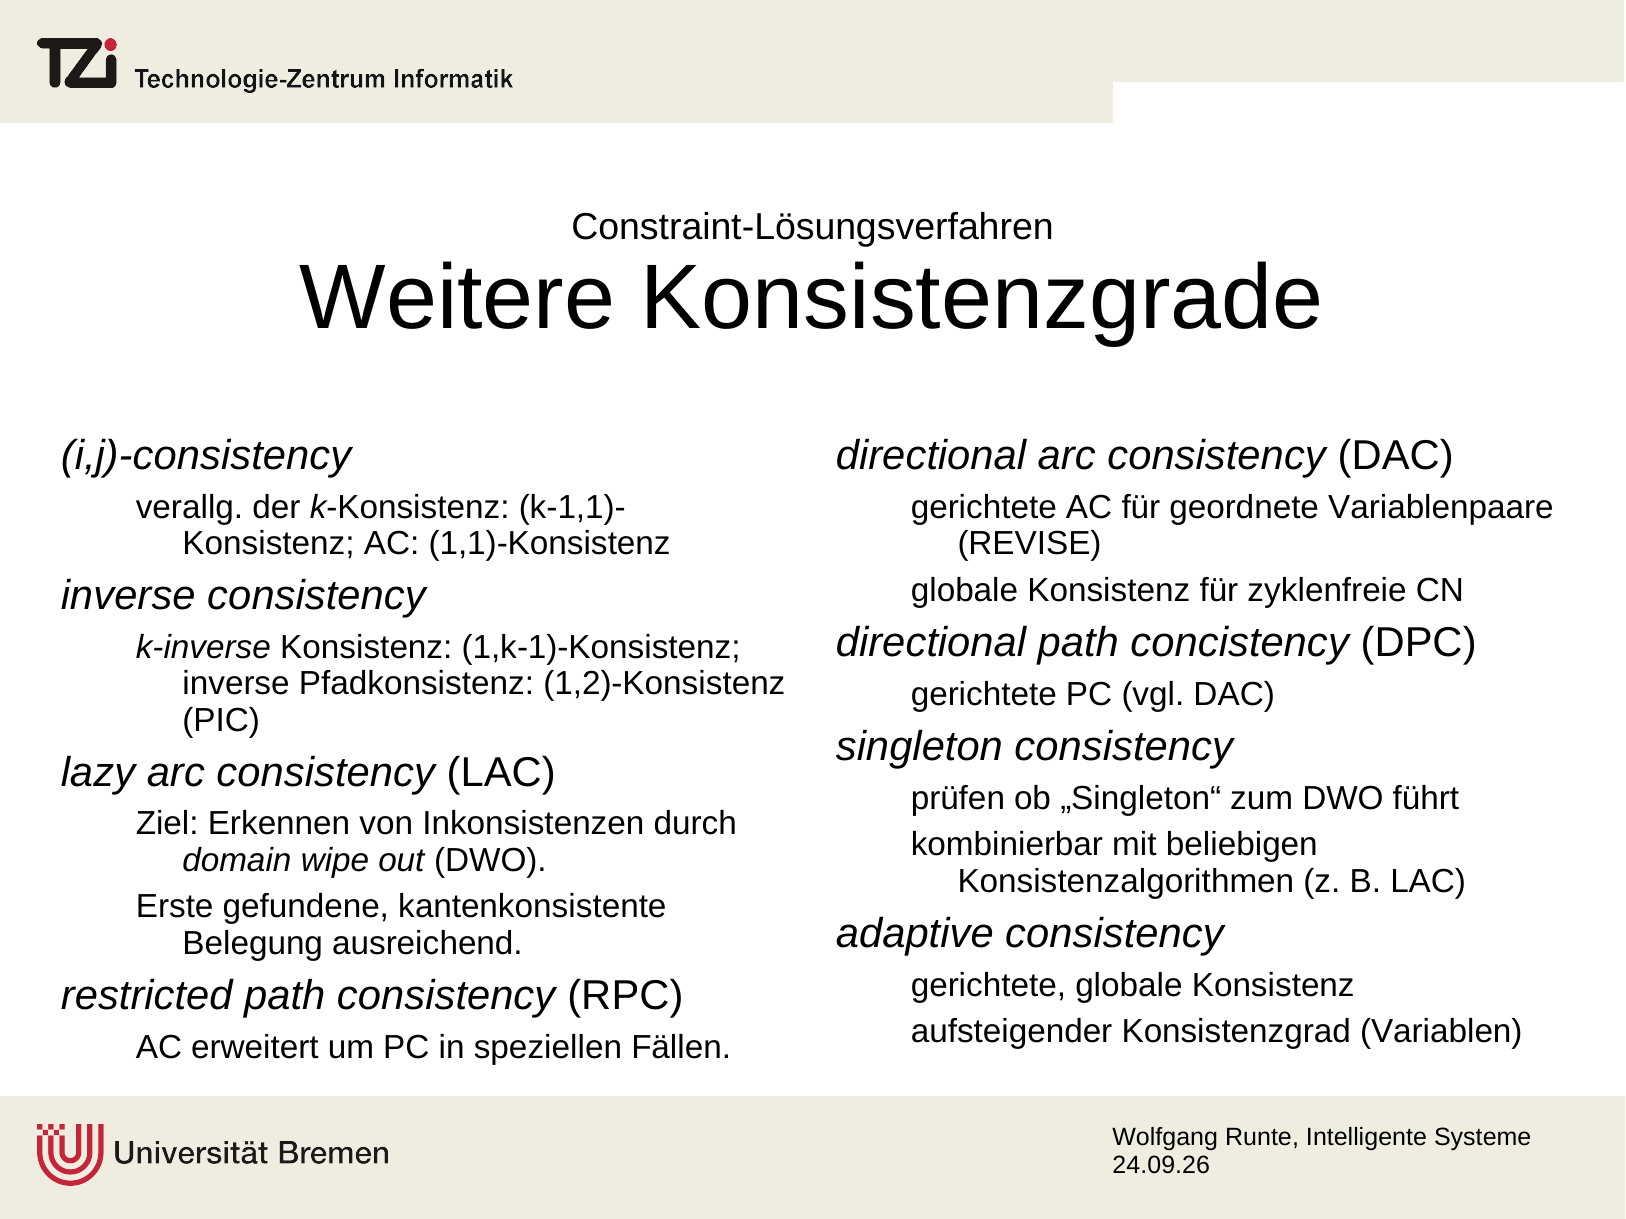

# Constraint-Lösungsverfahren Weitere Konsistenzgrade
(i,j)-consistency
verallg. der k-Konsistenz: (k-1,1)-Konsistenz; AC: (1,1)-Konsistenz
inverse consistency
k-inverse Konsistenz: (1,k-1)-Konsistenz; inverse Pfadkonsistenz: (1,2)-Konsistenz (PIC)
lazy arc consistency (LAC)
Ziel: Erkennen von Inkonsistenzen durch domain wipe out (DWO).
Erste gefundene, kantenkonsistente Belegung ausreichend.
restricted path consistency (RPC)
AC erweitert um PC in speziellen Fällen.
directional arc consistency (DAC)
gerichtete AC für geordnete Variablenpaare (REVISE)
globale Konsistenz für zyklenfreie CN
directional path concistency (DPC)
gerichtete PC (vgl. DAC)
singleton consistency
prüfen ob „Singleton“ zum DWO führt
kombinierbar mit beliebigen Konsistenzalgorithmen (z. B. LAC)
adaptive consistency
gerichtete, globale Konsistenz
aufsteigender Konsistenzgrad (Variablen)